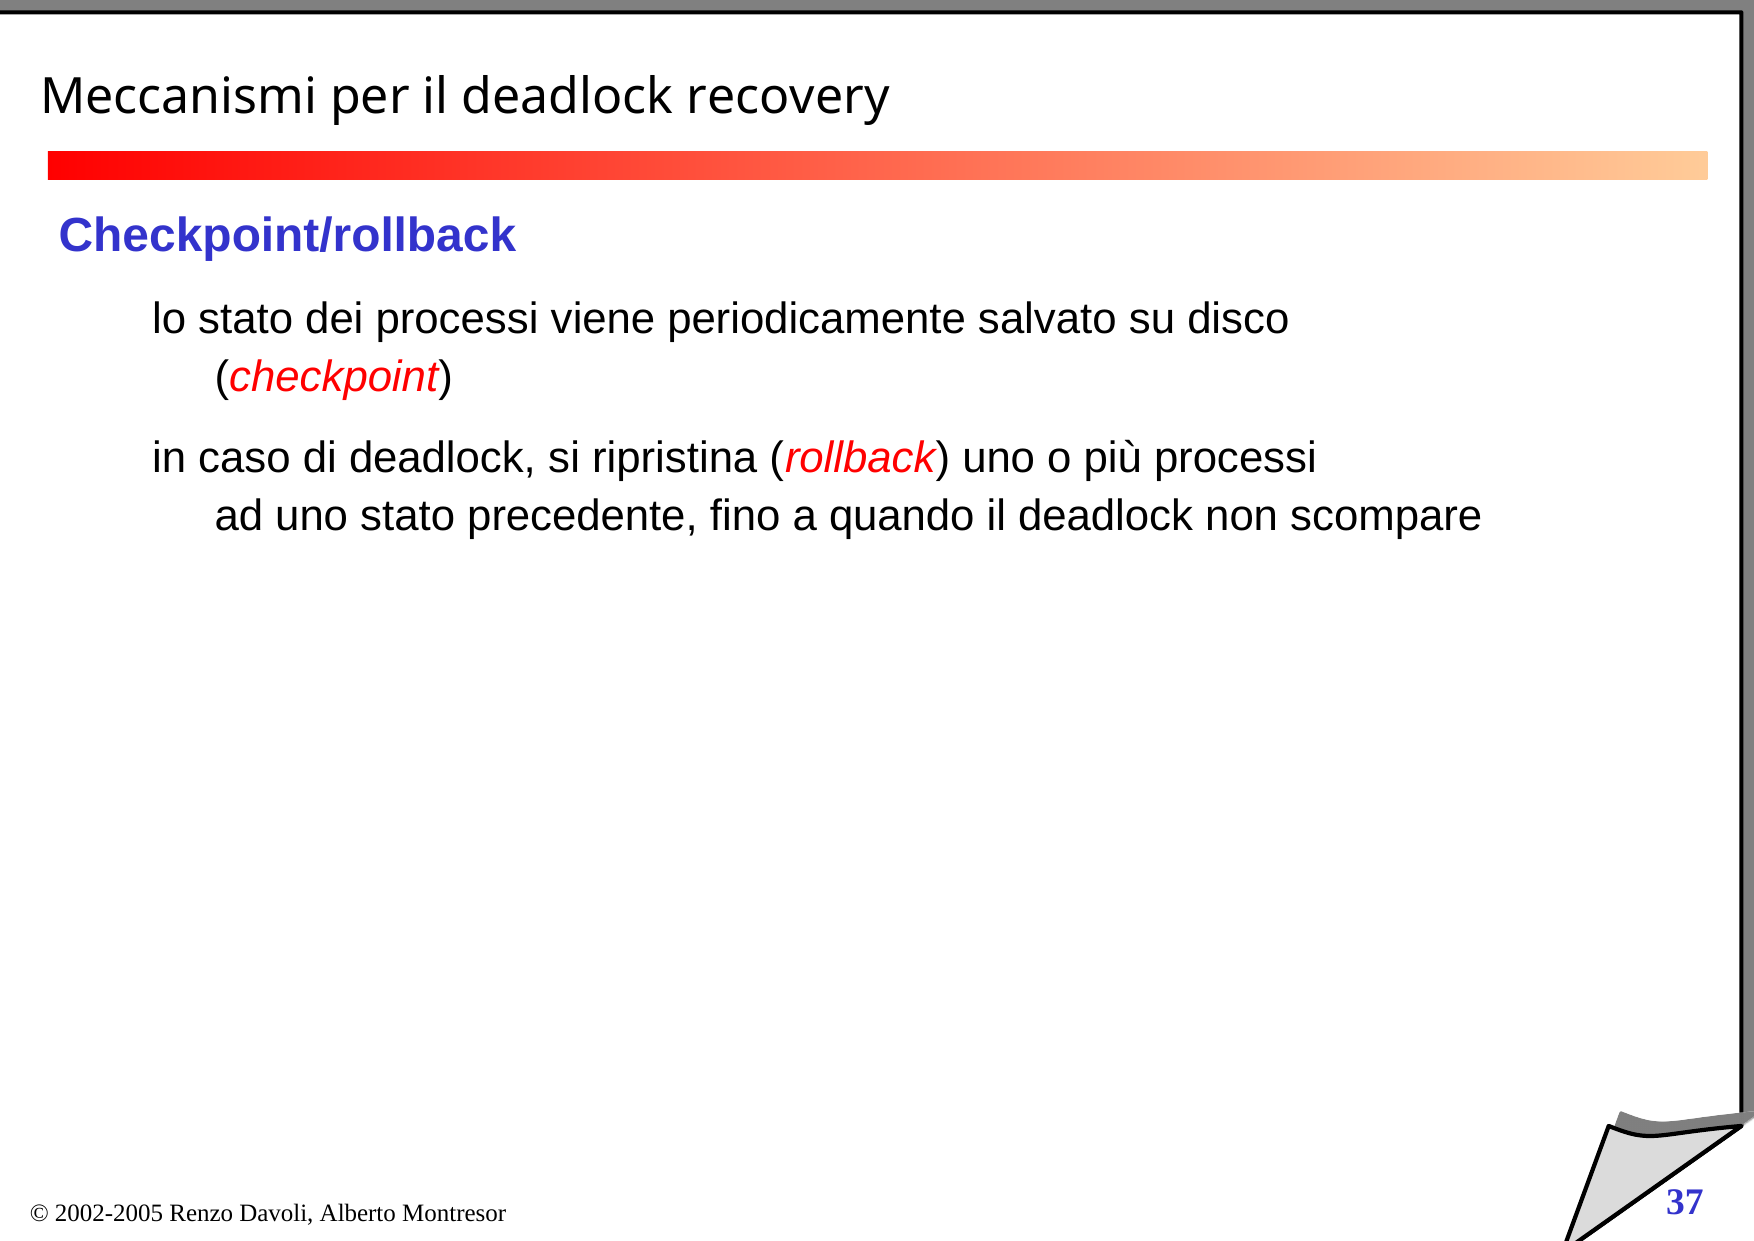

# Meccanismi per il deadlock recovery
Checkpoint/rollback
lo stato dei processi viene periodicamente salvato su disco
(checkpoint)
in caso di deadlock, si ripristina (rollback) uno o più processi
ad uno stato precedente, fino a quando il deadlock non scompare